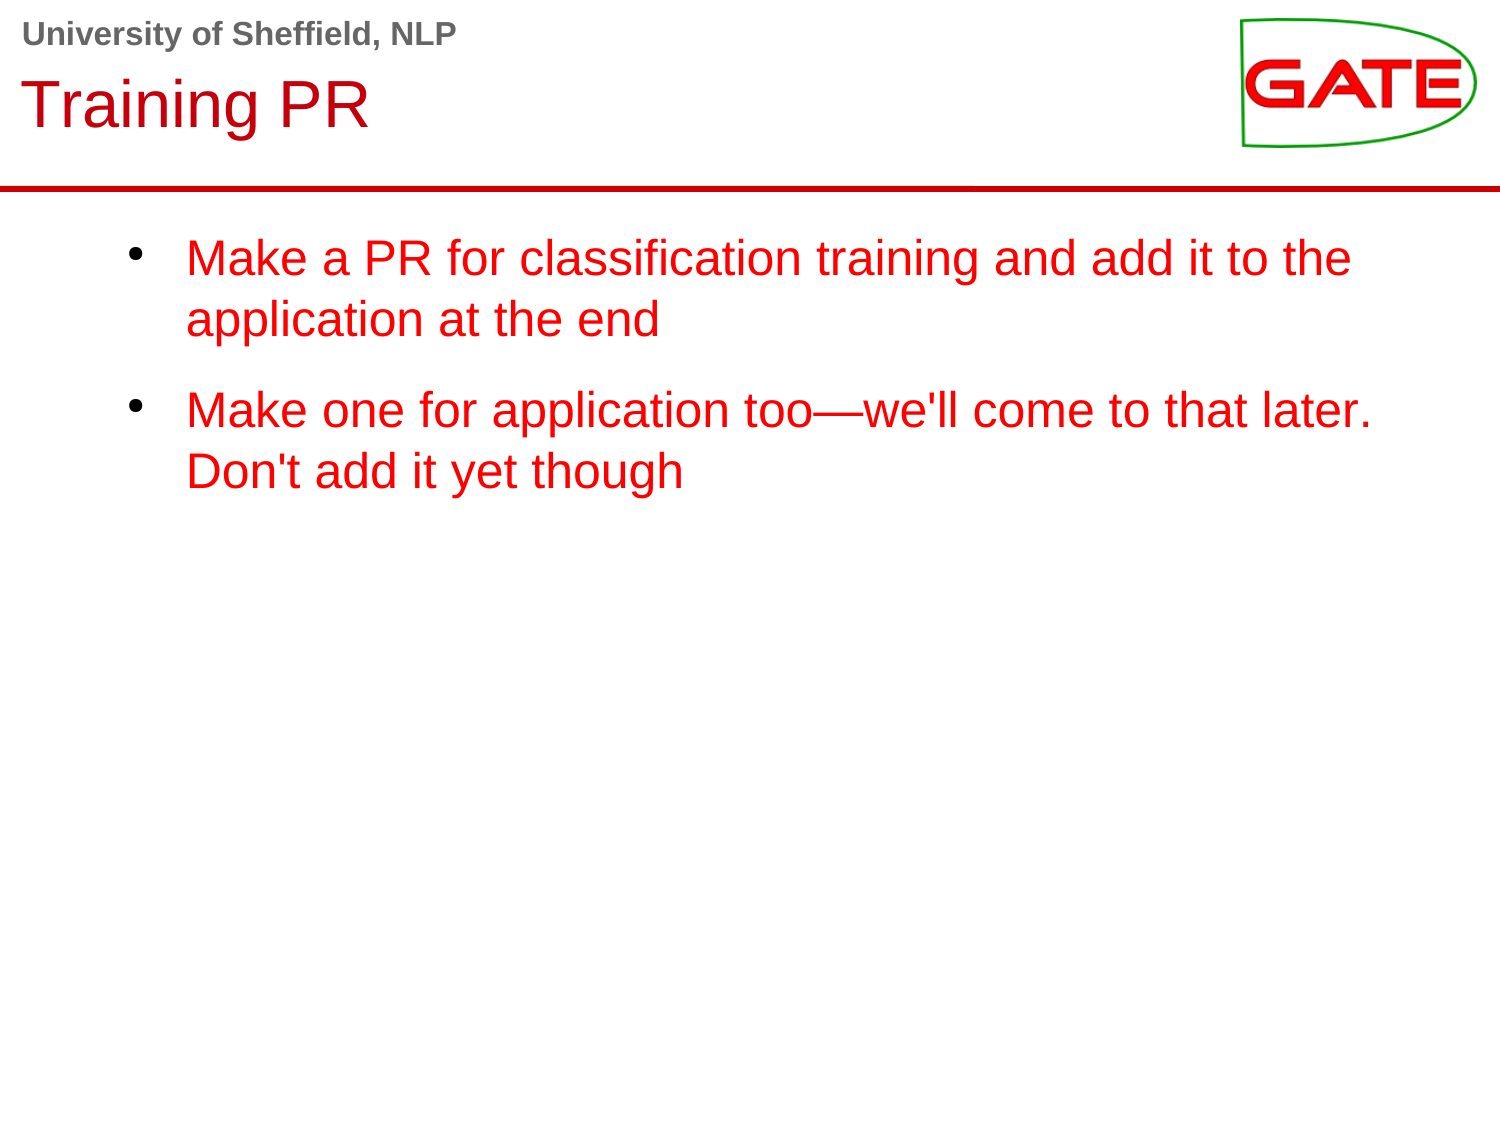

# Training PR
Make a PR for classification training and add it to the application at the end
Make one for application too—we'll come to that later. Don't add it yet though